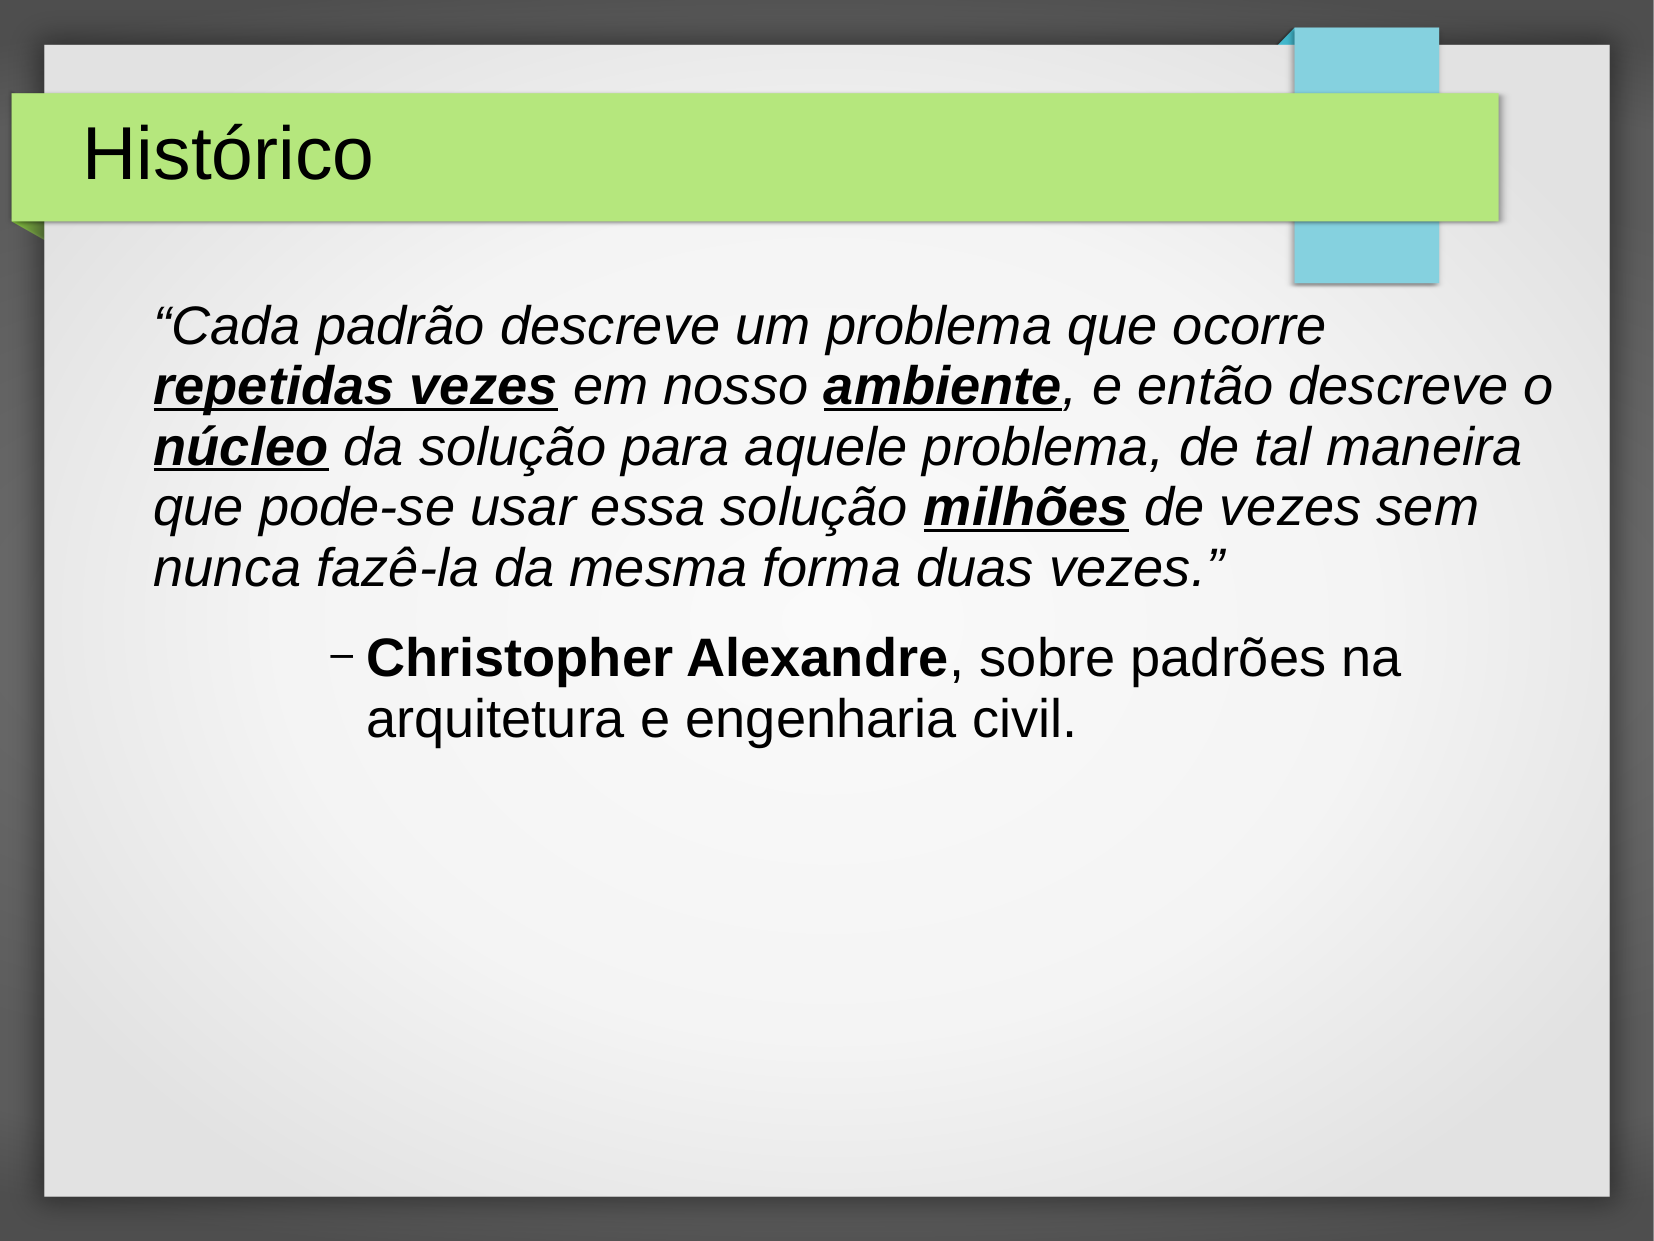

# Histórico
“Cada padrão descreve um problema que ocorre repetidas vezes em nosso ambiente, e então descreve o núcleo da solução para aquele problema, de tal maneira que pode-se usar essa solução milhões de vezes sem nunca fazê-la da mesma forma duas vezes.”
Christopher Alexandre, sobre padrões na arquitetura e engenharia civil.